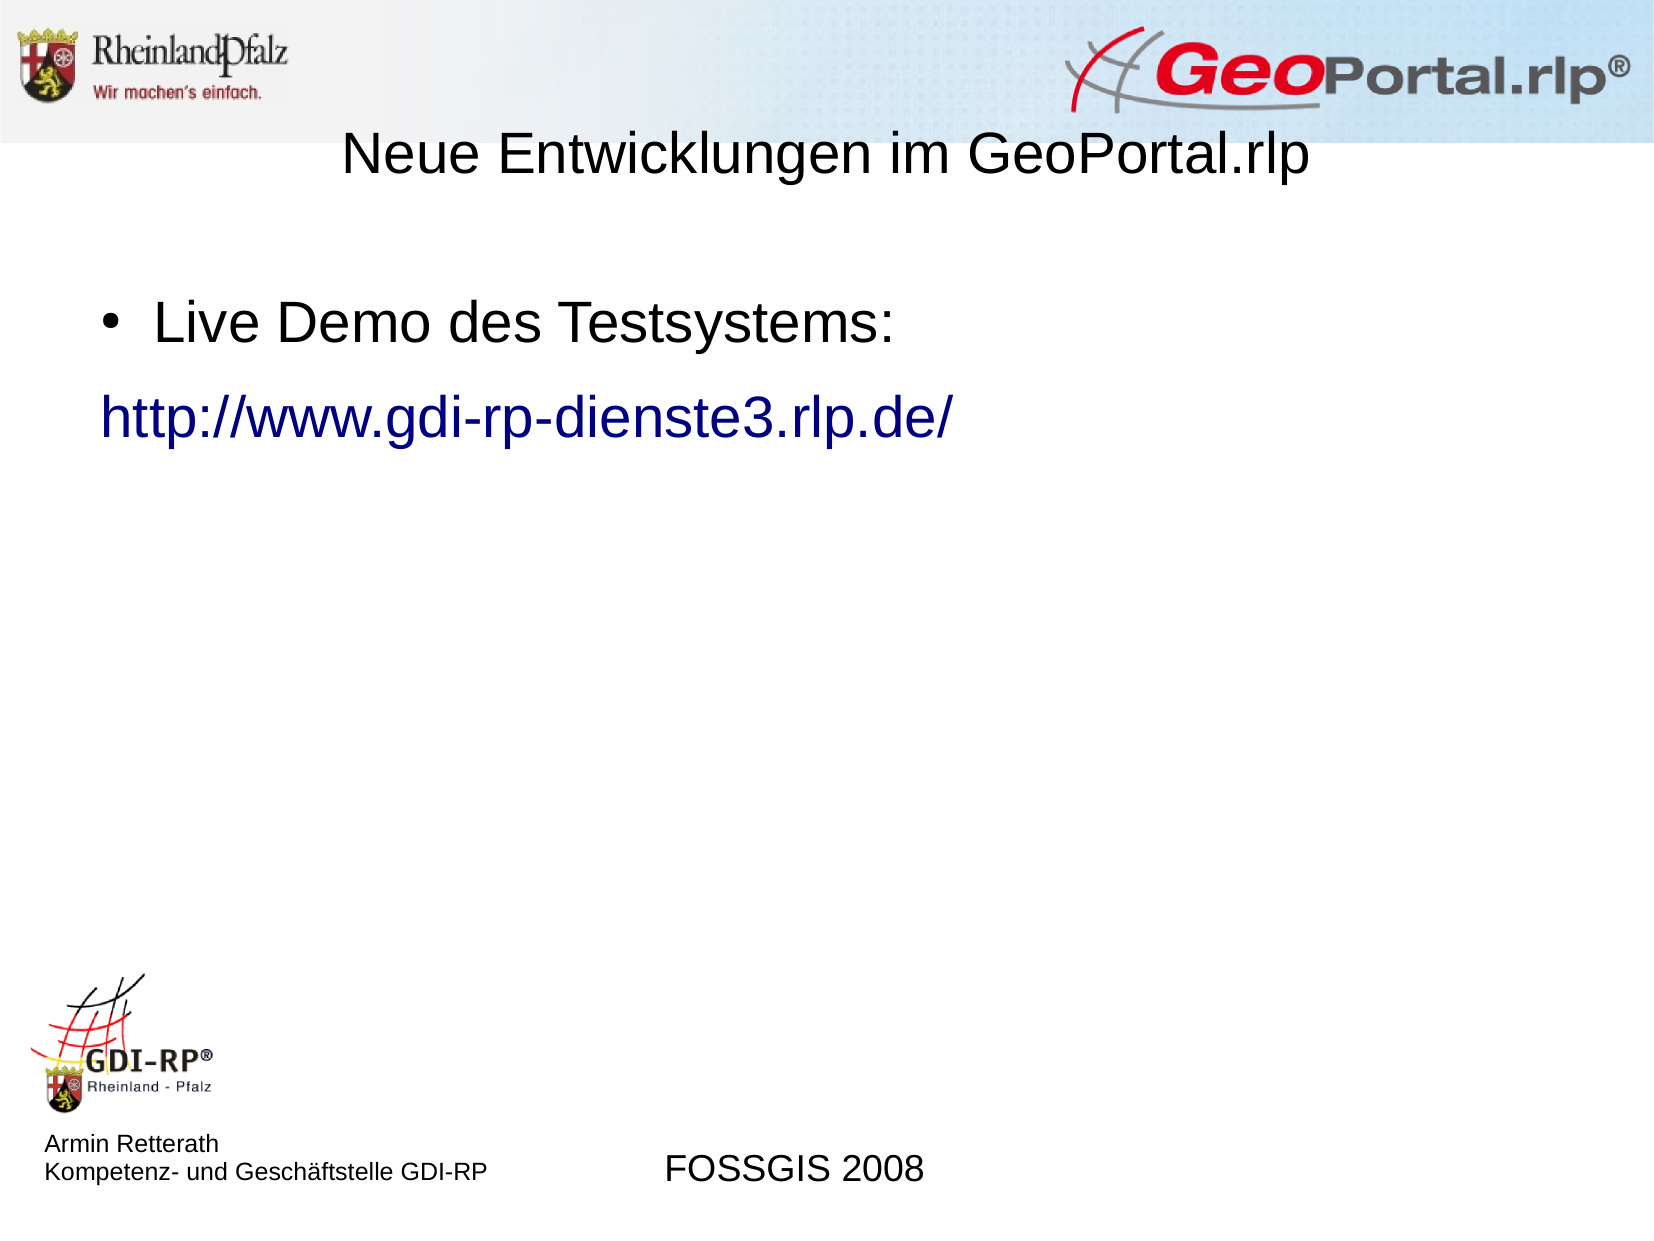

# Neue Entwicklungen im GeoPortal.rlp
Live Demo des Testsystems:
http://www.gdi-rp-dienste3.rlp.de/